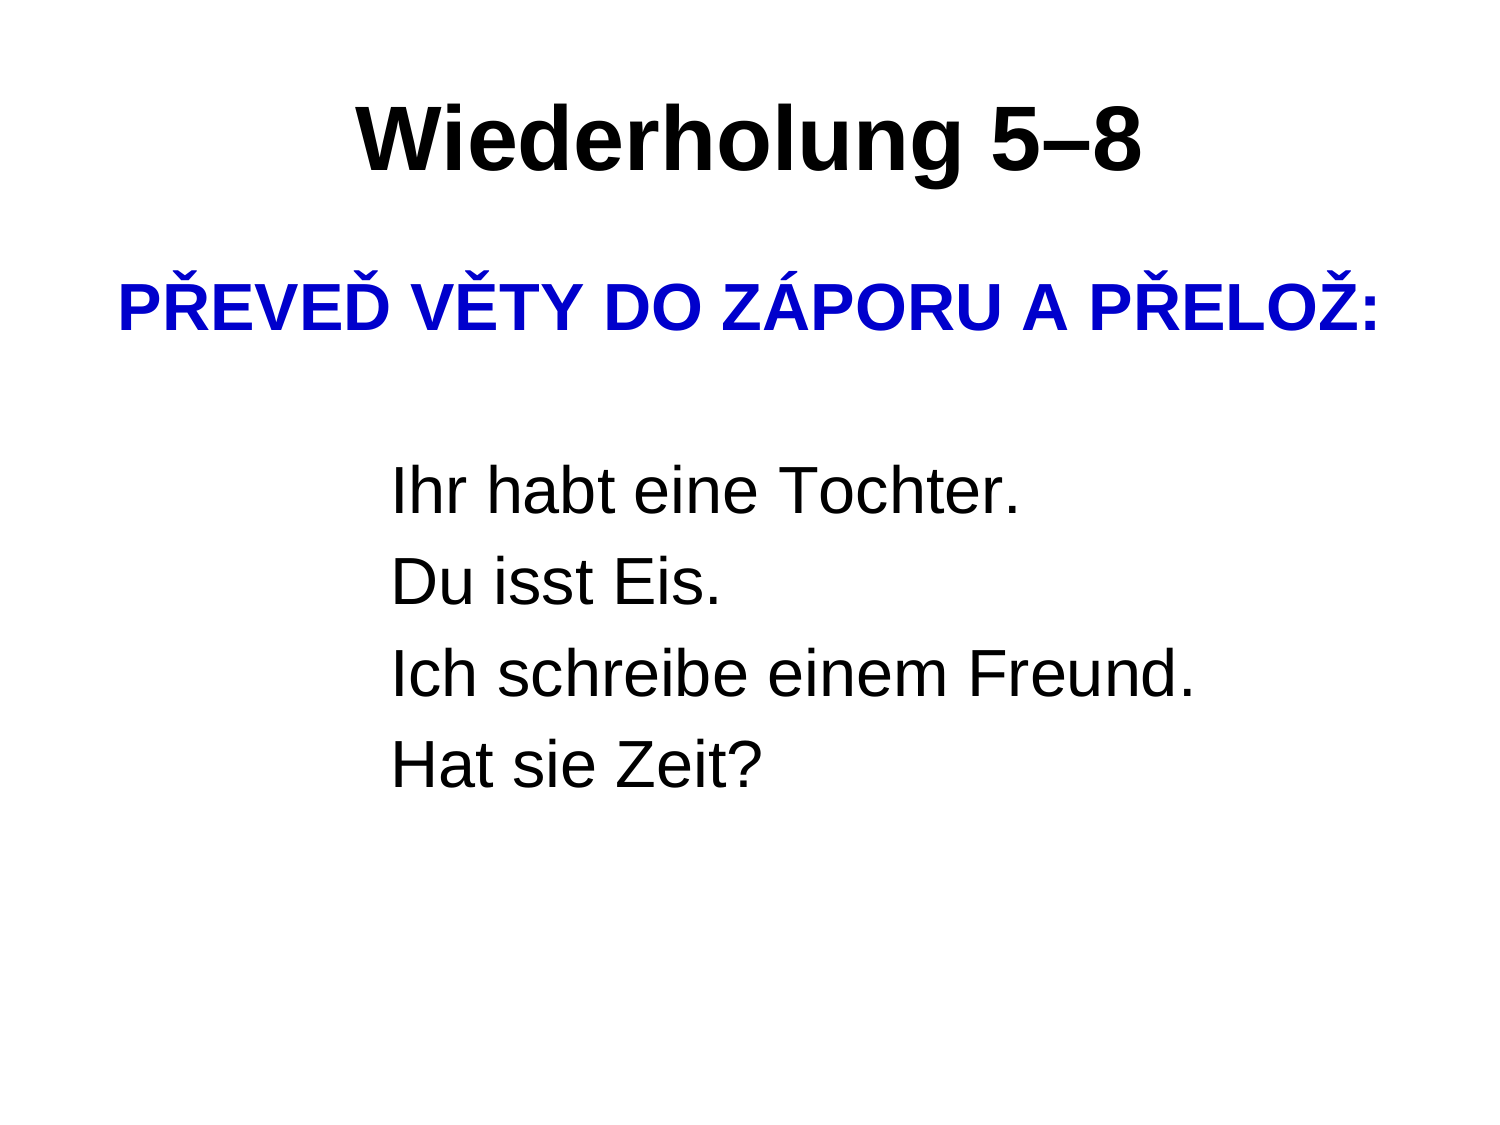

# Wiederholung 5–8
PŘEVEĎ VĚTY DO ZÁPORU A PŘELOŽ:
			Ihr habt eine Tochter.
			Du isst Eis.
			Ich schreibe einem Freund.
			Hat sie Zeit?